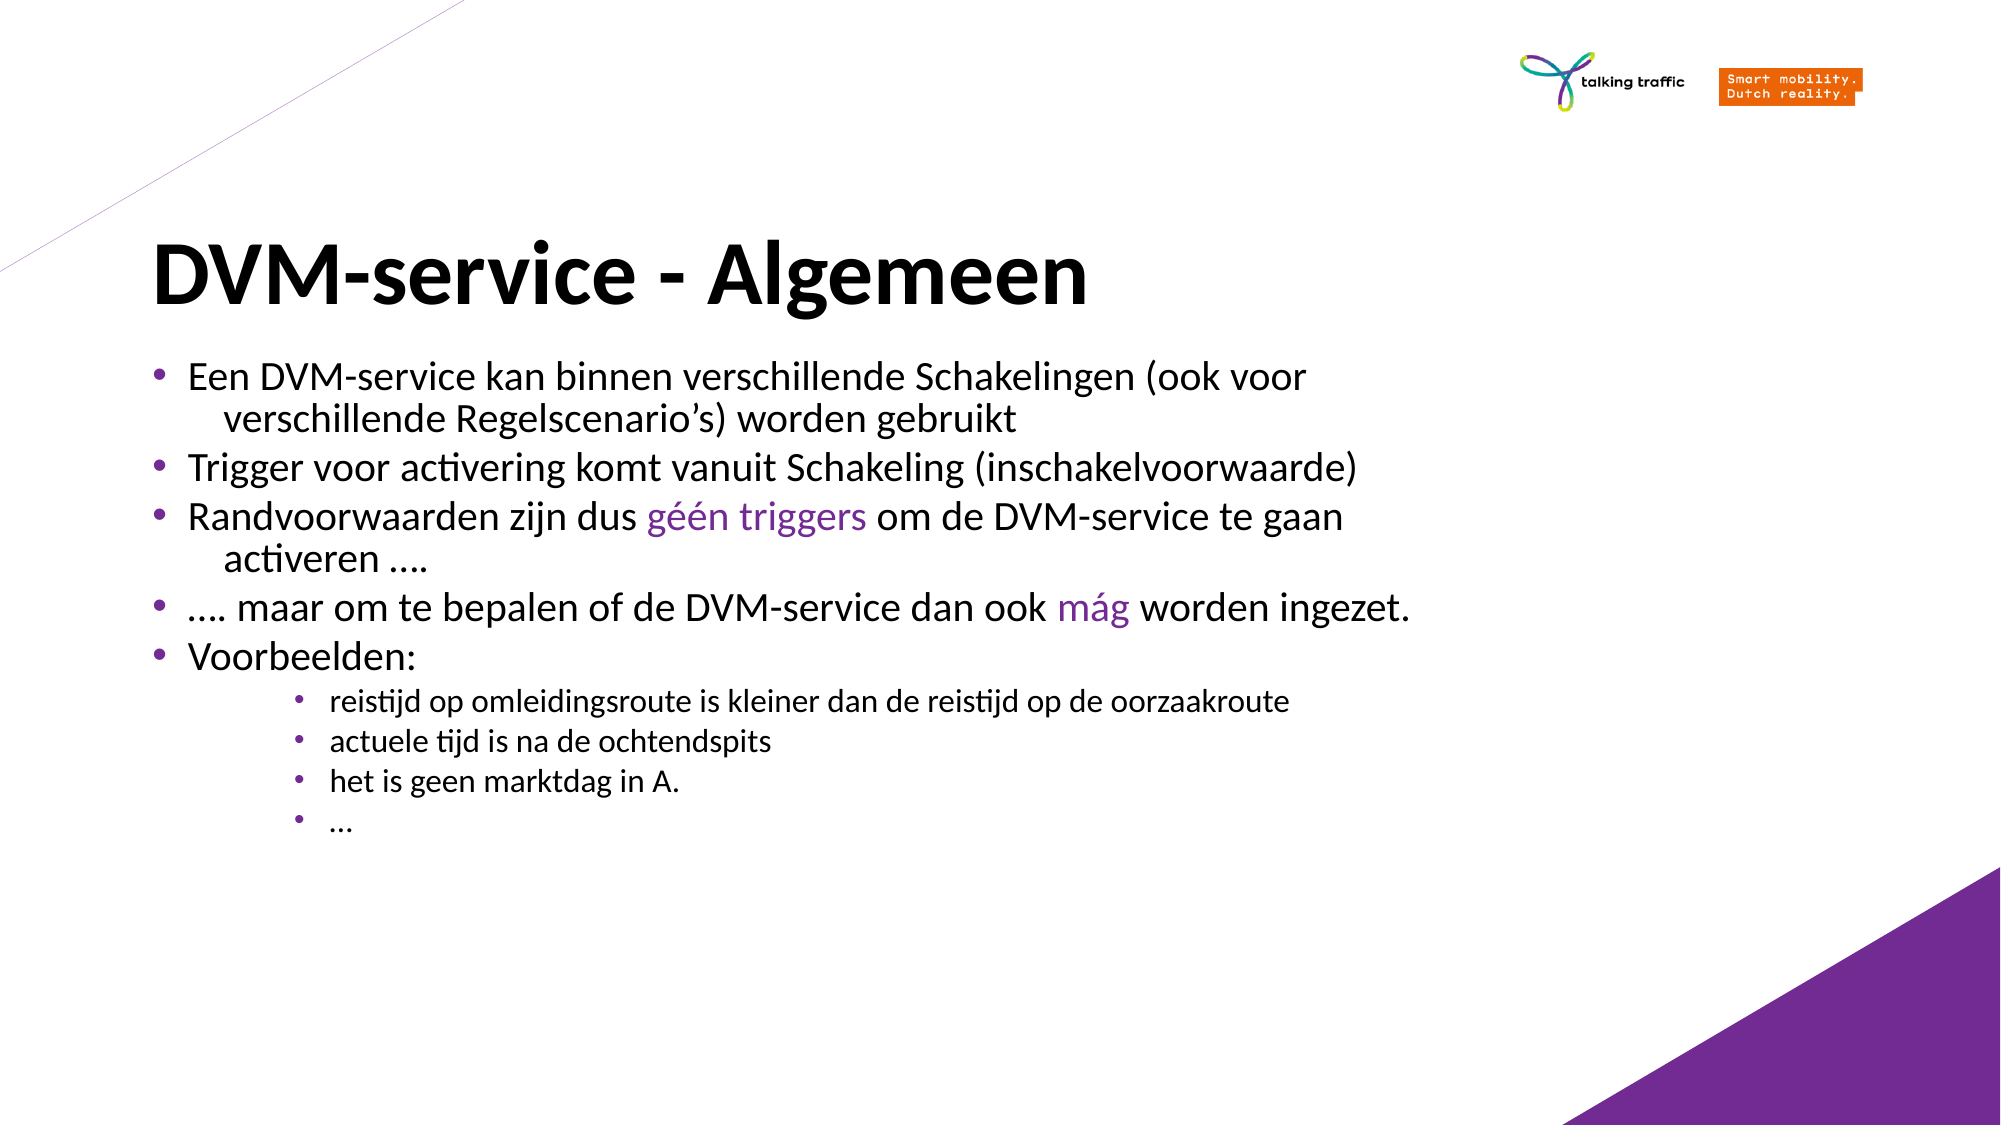

DVM-service - Algemeen
# Een DVM-service kan binnen verschillende Schakelingen (ook voor verschillende Regelscenario’s) worden gebruikt
Trigger voor activering komt vanuit Schakeling (inschakelvoorwaarde)
Randvoorwaarden zijn dus géén triggers om de DVM-service te gaan activeren ….
…. maar om te bepalen of de DVM-service dan ook mág worden ingezet.
Voorbeelden:
reistijd op omleidingsroute is kleiner dan de reistijd op de oorzaakroute
actuele tijd is na de ochtendspits
het is geen marktdag in A.
…
50